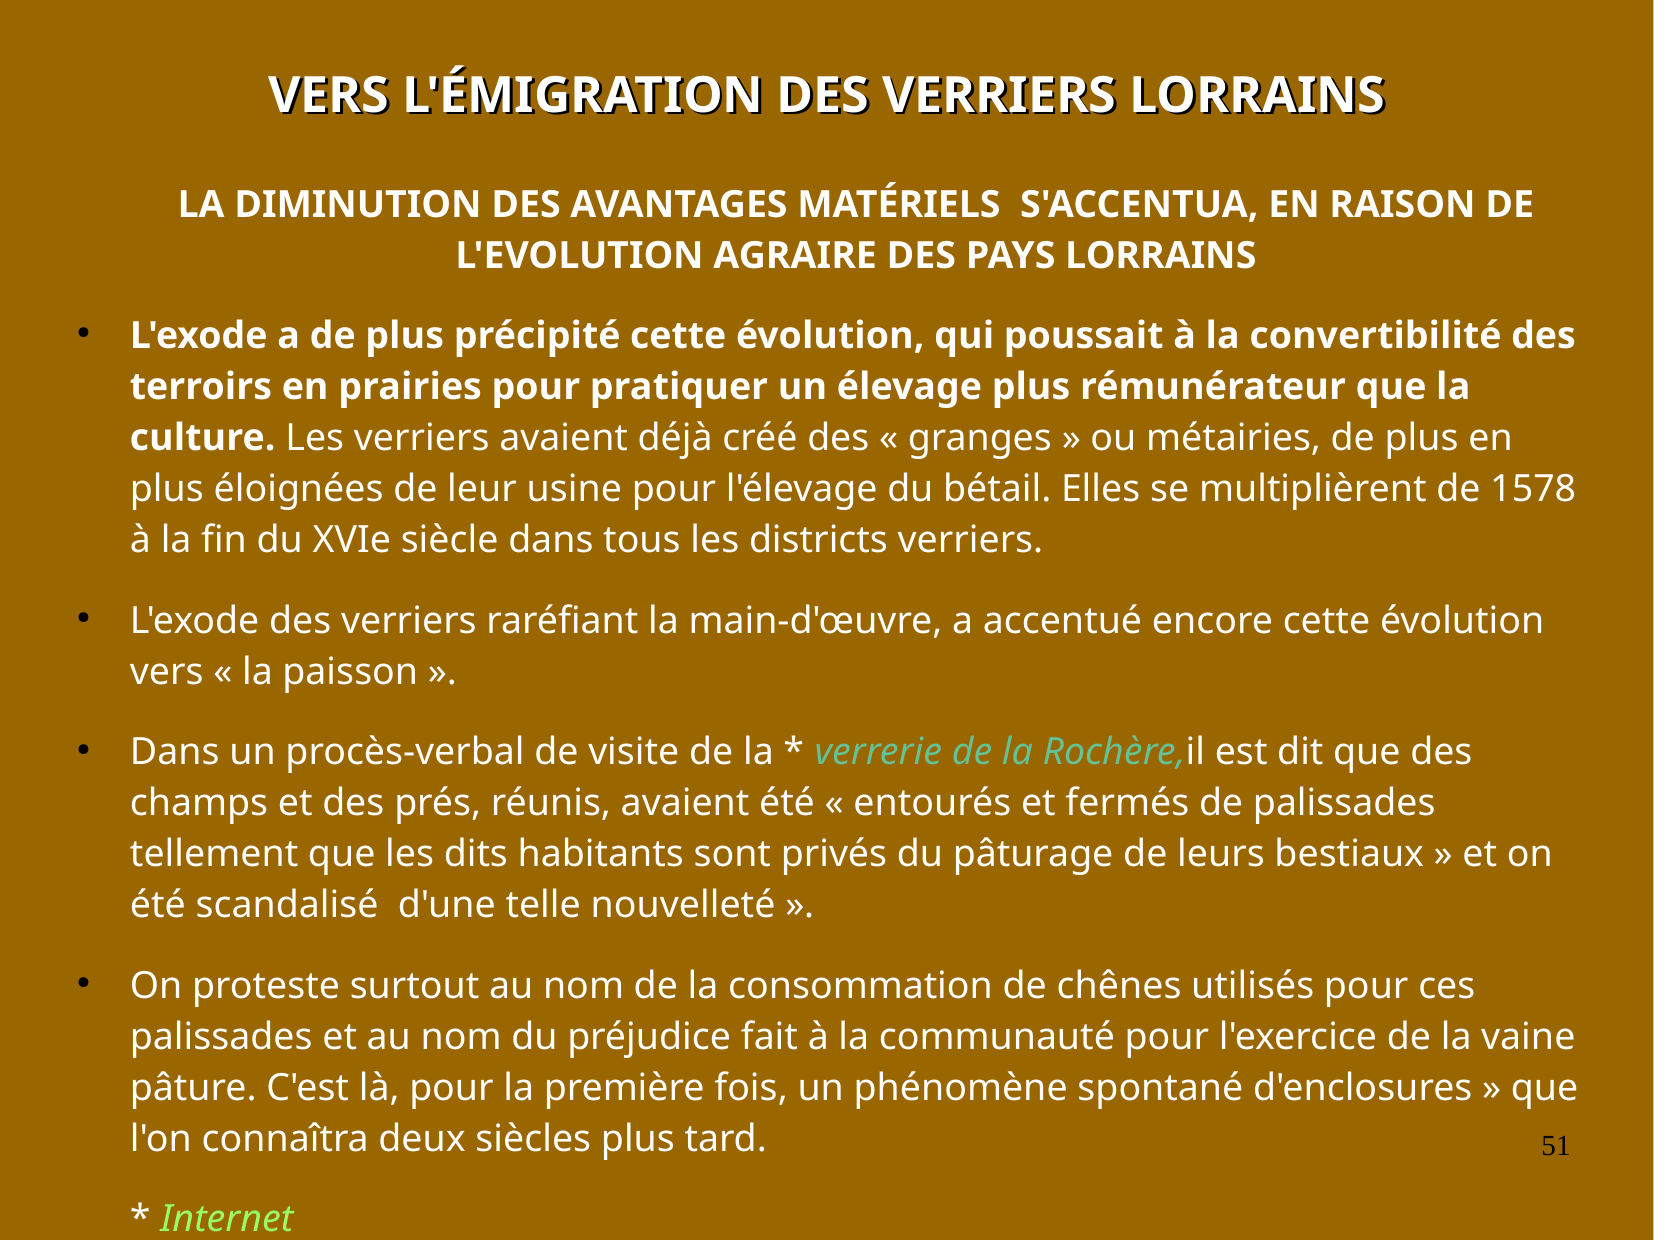

# VERS L'ÉMIGRATION DES VERRIERS LORRAINS
LA DIMINUTION DES AVANTAGES MATÉRIELS S'ACCENTUA, EN RAISON DE L'EVOLUTION AGRAIRE DES PAYS LORRAINS
L'exode a de plus précipité cette évolution, qui poussait à la convertibilité des terroirs en prairies pour pratiquer un élevage plus rémunérateur que la culture. Les verriers avaient déjà créé des « granges » ou métairies, de plus en plus éloignées de leur usine pour l'élevage du bétail. Elles se multiplièrent de 1578 à la fin du XVIe siècle dans tous les districts verriers.
L'exode des verriers raréfiant la main-d'œuvre, a accentué encore cette évolution vers « la paisson ».
Dans un procès-verbal de visite de la * verrerie de la Rochère,il est dit que des champs et des prés, réunis, avaient été « entourés et fermés de palissades tellement que les dits habitants sont privés du pâturage de leurs bestiaux » et on été scandalisé d'une telle nouvelleté ».
On proteste surtout au nom de la consommation de chênes utilisés pour ces palissades et au nom du préjudice fait à la communauté pour l'exercice de la vaine pâture. C'est là, pour la première fois, un phénomène spontané d'enclosures » que l'on connaîtra deux siècles plus tard.
* Internet
51